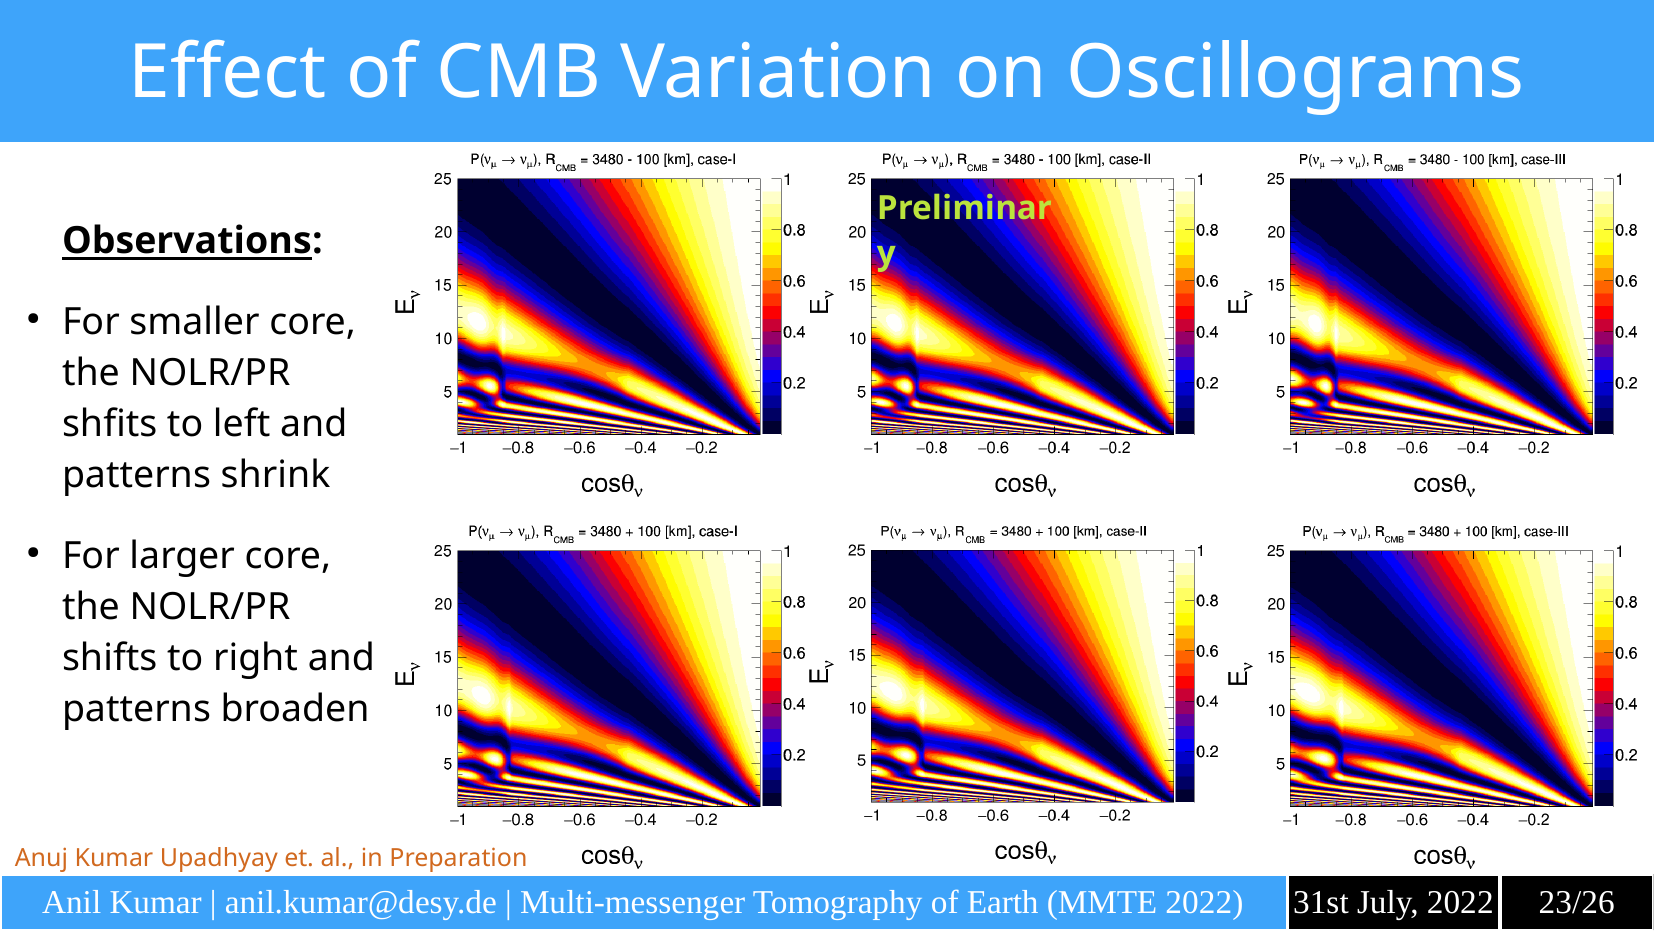

# Effect of CMB Variation on Oscillograms
Preliminary
Observations:
For smaller core, the NOLR/PR shfits to left and patterns shrink
For larger core, the NOLR/PR shifts to right and patterns broaden
Anuj Kumar Upadhyay et. al., in Preparation
Anil Kumar | anil.kumar@desy.de | Multi-messenger Tomography of Earth (MMTE 2022)
23